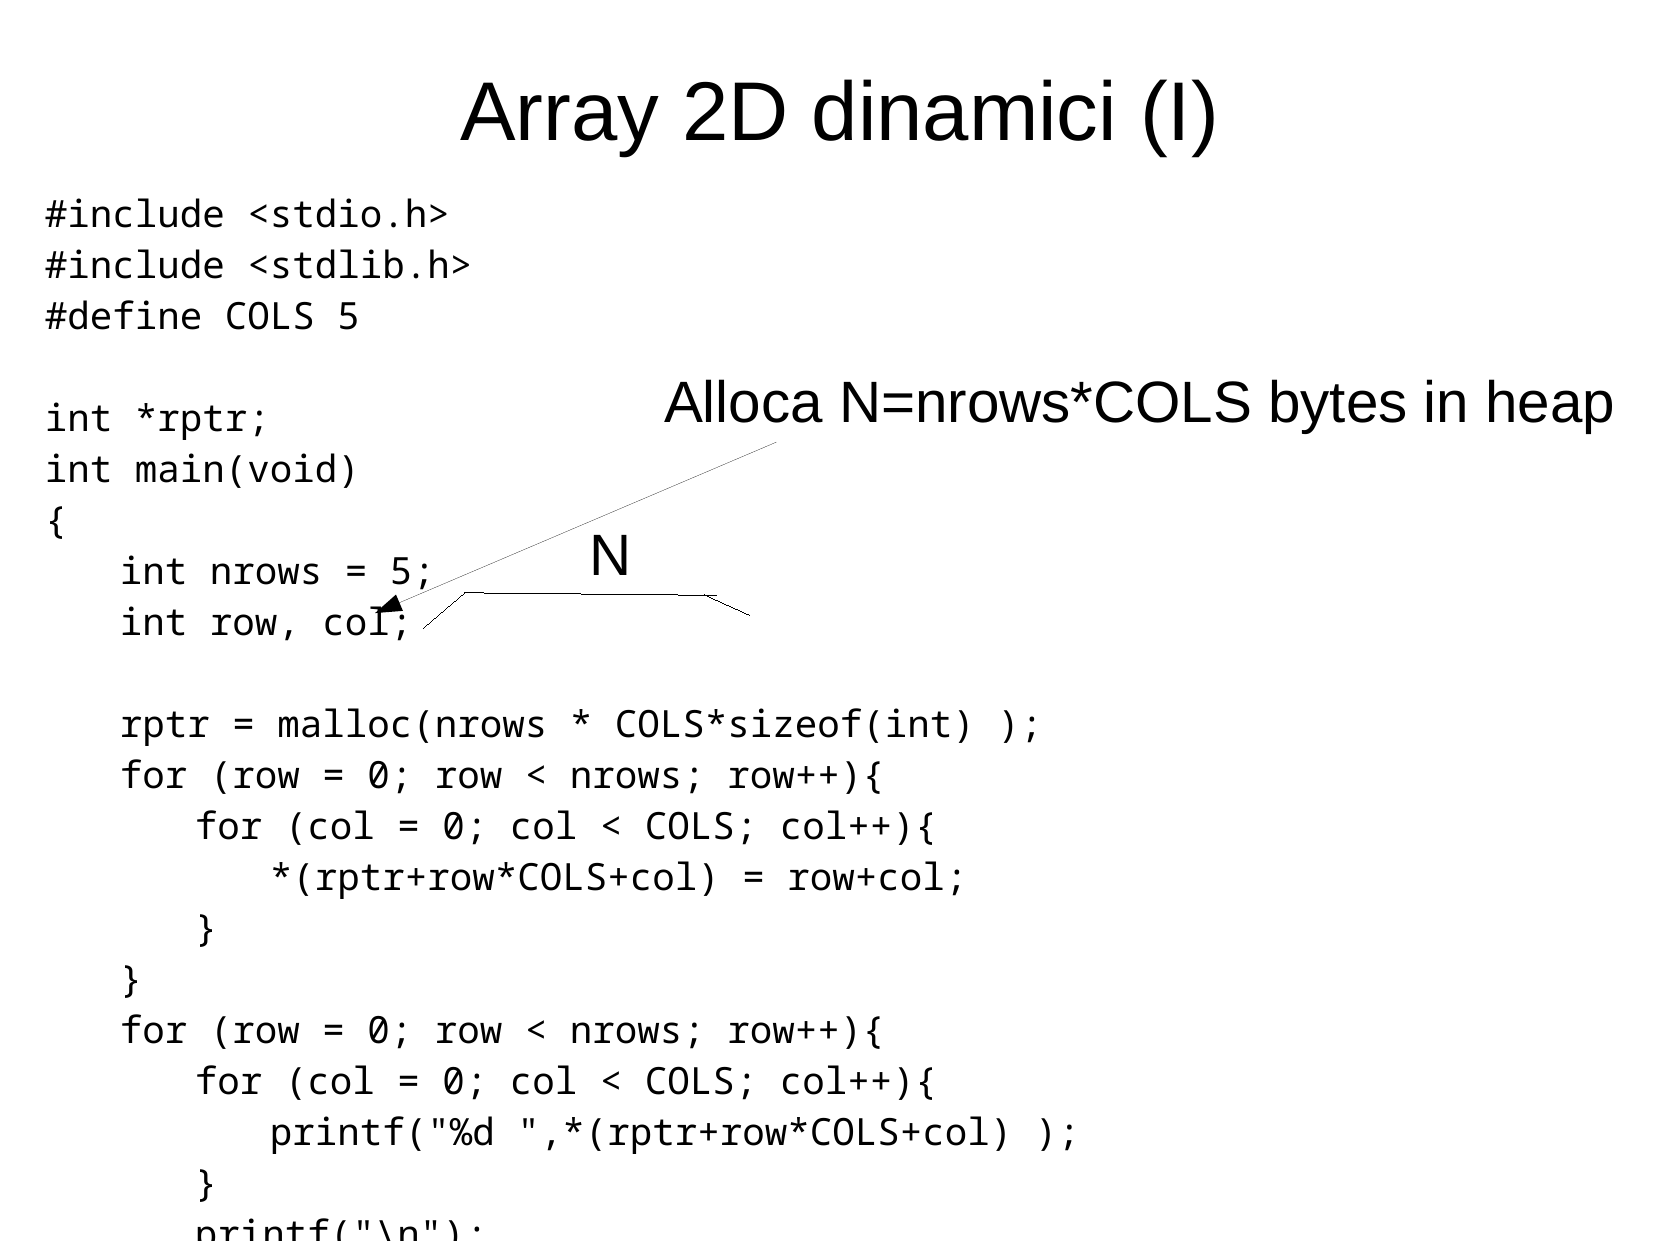

# Array 2D dinamici (I)
#include <stdio.h>
#include <stdlib.h>
#define COLS 5
int *rptr;
int main(void)
{
	int nrows = 5;
	int row, col;
	rptr = malloc(nrows * COLS*sizeof(int) );
	for (row = 0; row < nrows; row++){
		for (col = 0; col < COLS; col++){
			*(rptr+row*COLS+col) = row+col;
		}
	}
	for (row = 0; row < nrows; row++){
		for (col = 0; col < COLS; col++){
			printf("%d ",*(rptr+row*COLS+col) );
		}
		printf("\n");
	}
	return 0;
}
Alloca N=nrows*COLS bytes in heap
N